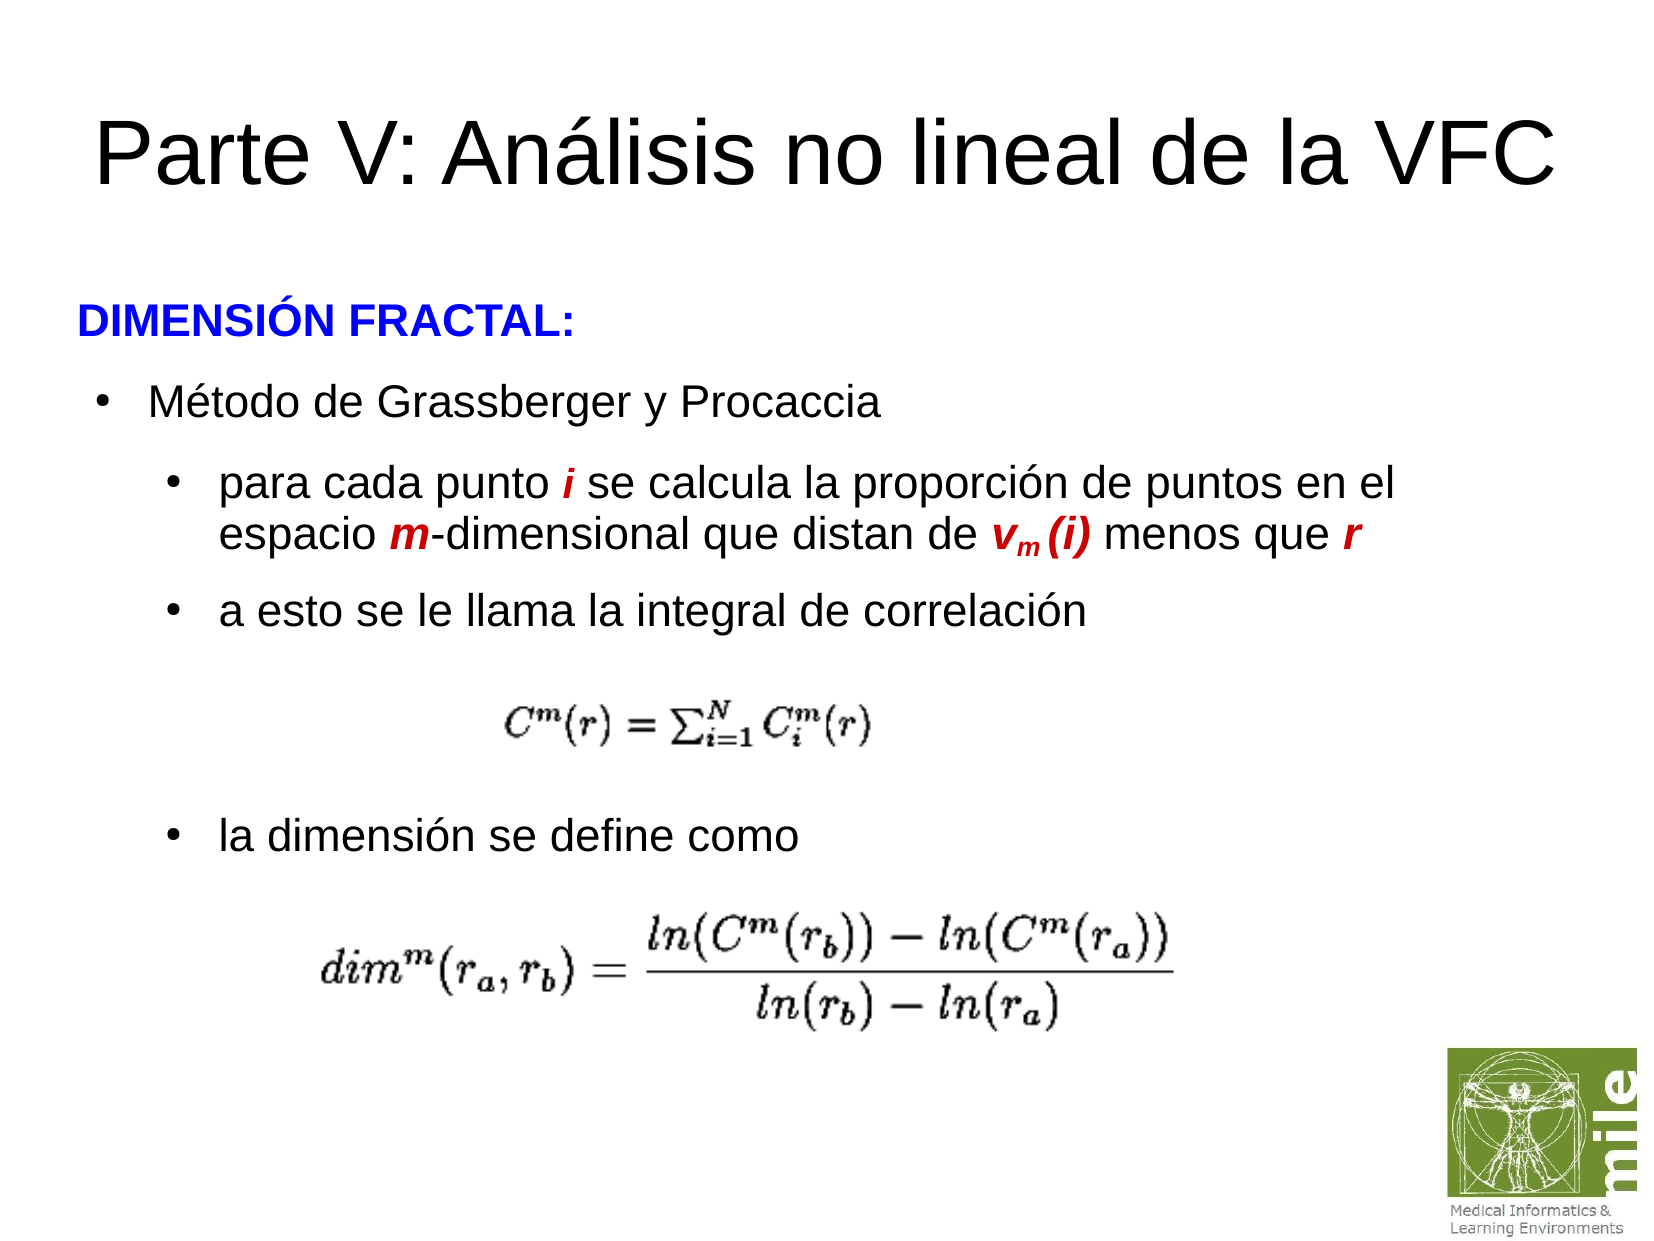

# Parte V: Análisis no lineal de la VFC
DIMENSIÓN FRACTAL:
Método de Grassberger y Procaccia
para cada punto i se calcula la proporción de puntos en el espacio m-dimensional que distan de vm (i) menos que r
a esto se le llama la integral de correlación
la dimensión se define como